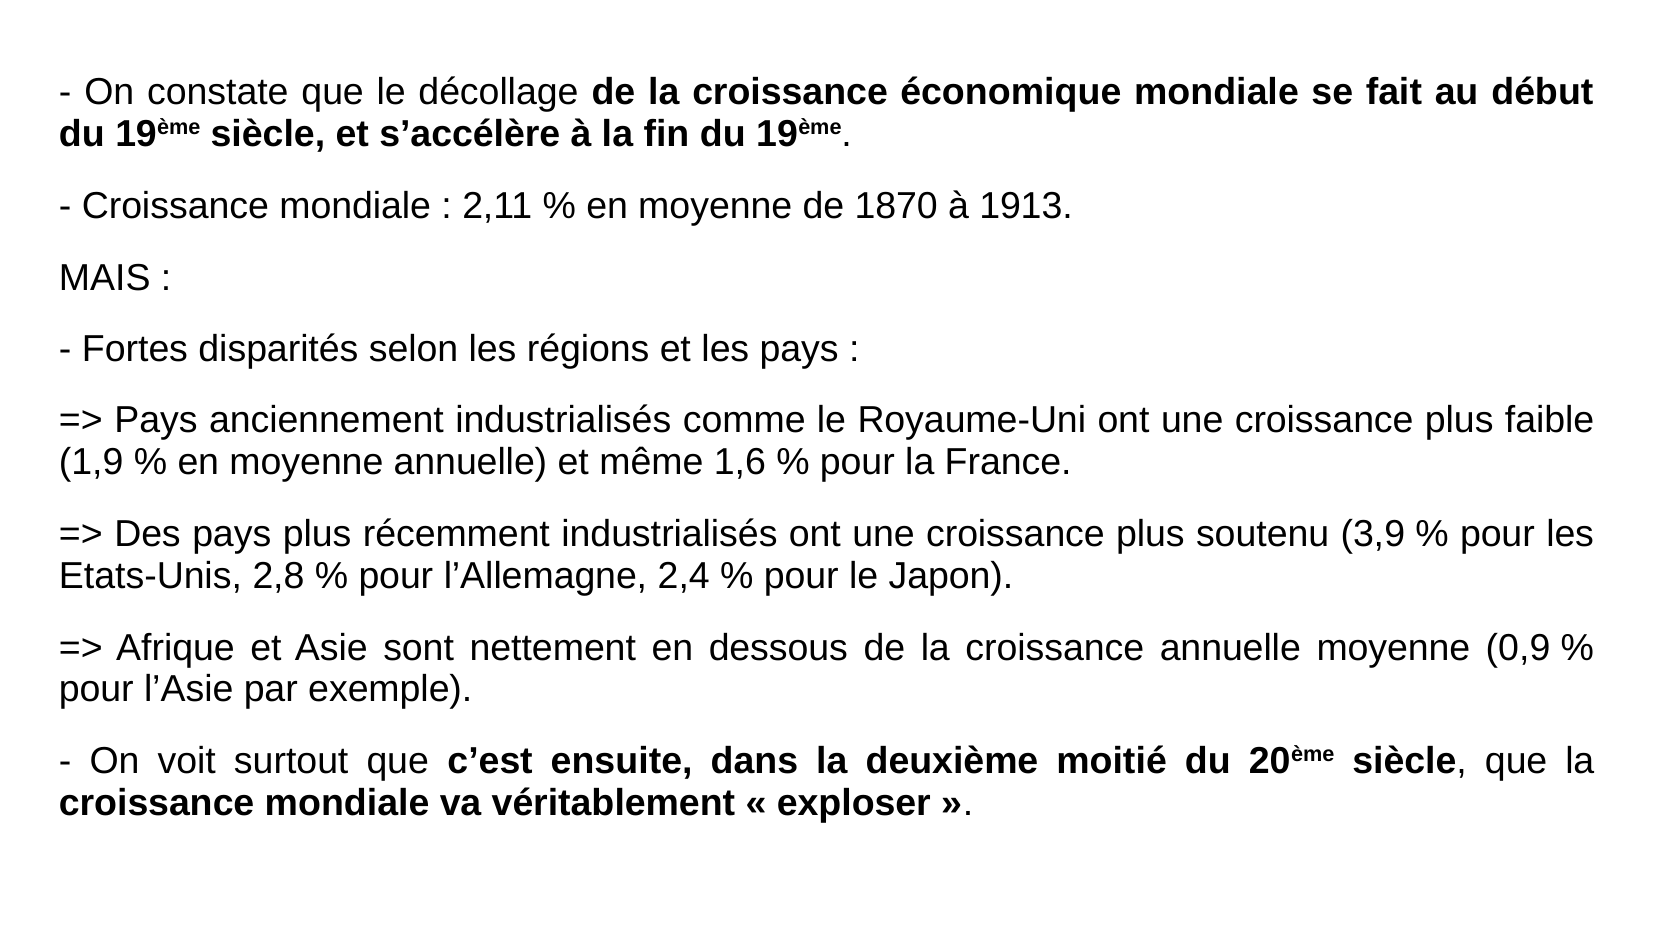

# - On constate que le décollage de la croissance économique mondiale se fait au début du 19ème siècle, et s’accélère à la fin du 19ème.
- Croissance mondiale : 2,11 % en moyenne de 1870 à 1913.
MAIS :
- Fortes disparités selon les régions et les pays :
=> Pays anciennement industrialisés comme le Royaume-Uni ont une croissance plus faible (1,9 % en moyenne annuelle) et même 1,6 % pour la France.
=> Des pays plus récemment industrialisés ont une croissance plus soutenu (3,9 % pour les Etats-Unis, 2,8 % pour l’Allemagne, 2,4 % pour le Japon).
=> Afrique et Asie sont nettement en dessous de la croissance annuelle moyenne (0,9 % pour l’Asie par exemple).
- On voit surtout que c’est ensuite, dans la deuxième moitié du 20ème siècle, que la croissance mondiale va véritablement « exploser ».